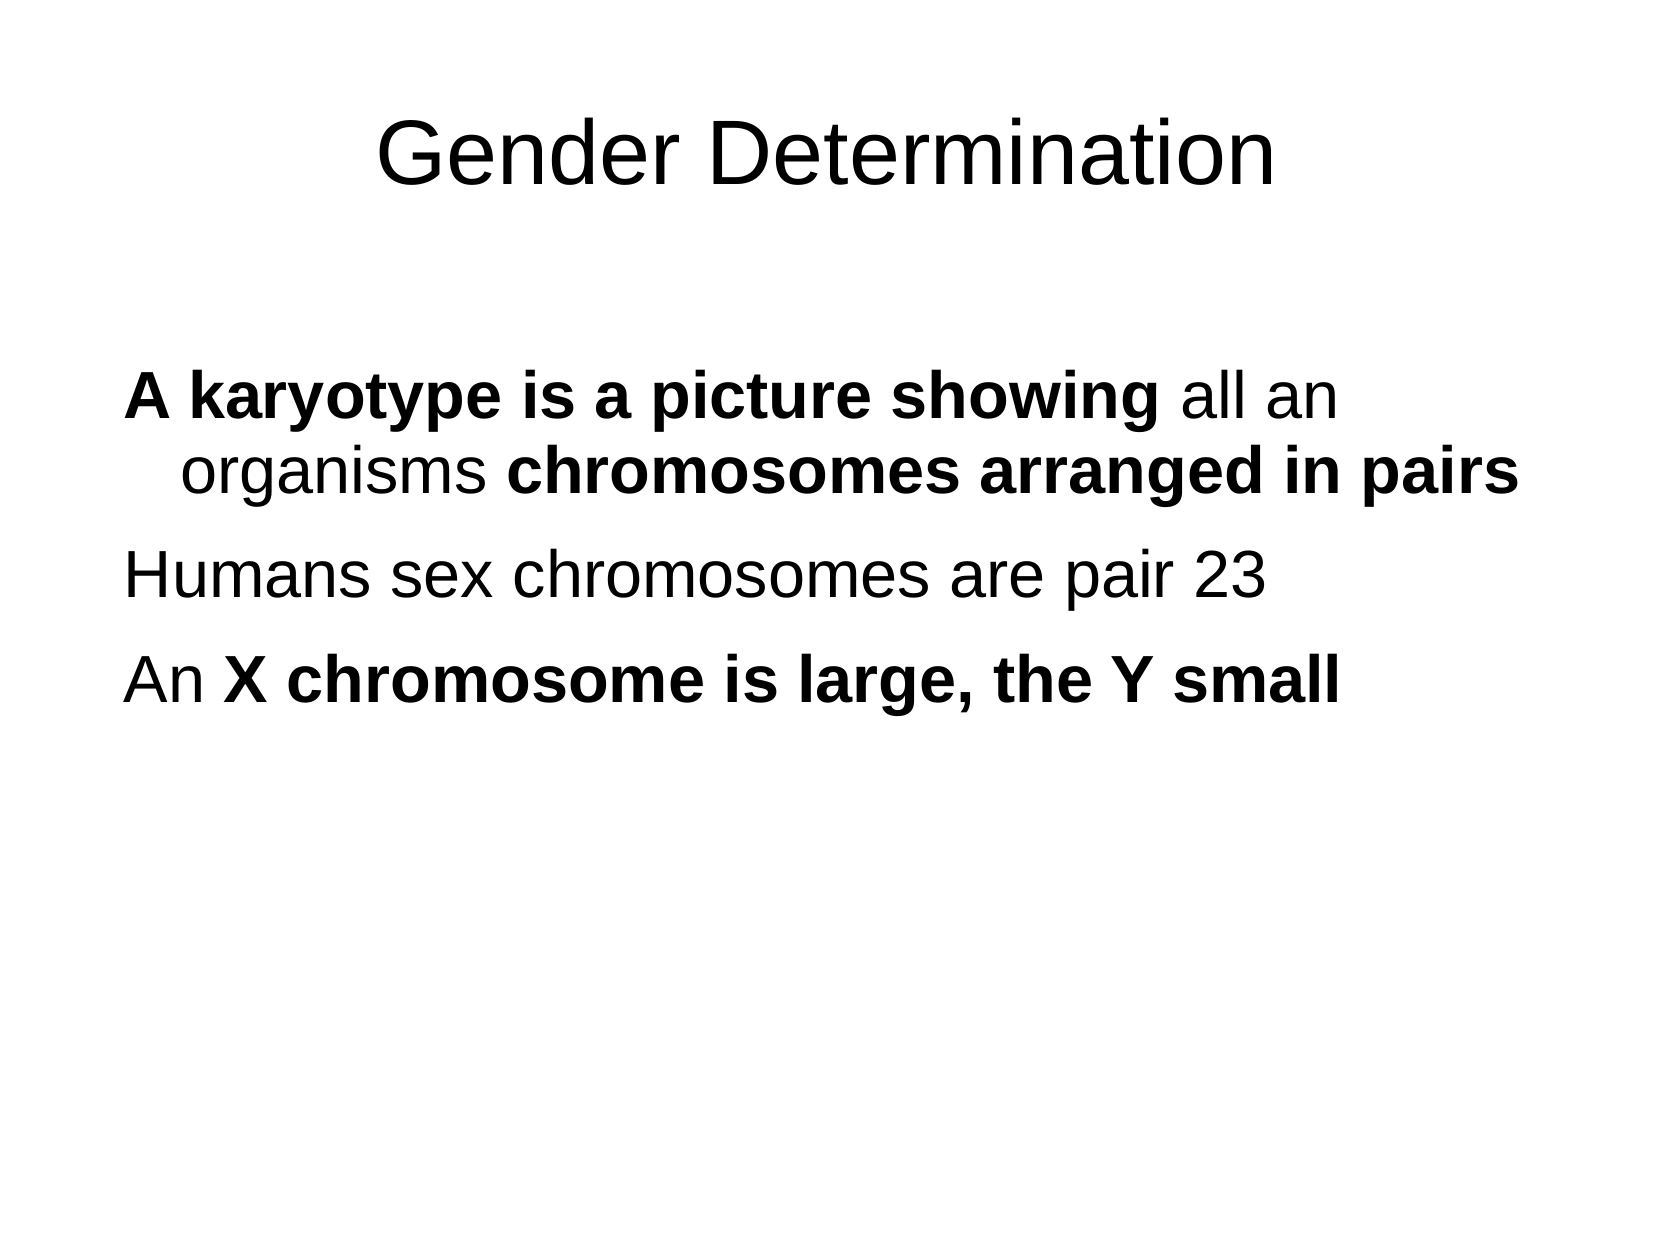

# Gender Determination
A karyotype is a picture showing all an organisms chromosomes arranged in pairs
Humans sex chromosomes are pair 23
An X chromosome is large, the Y small